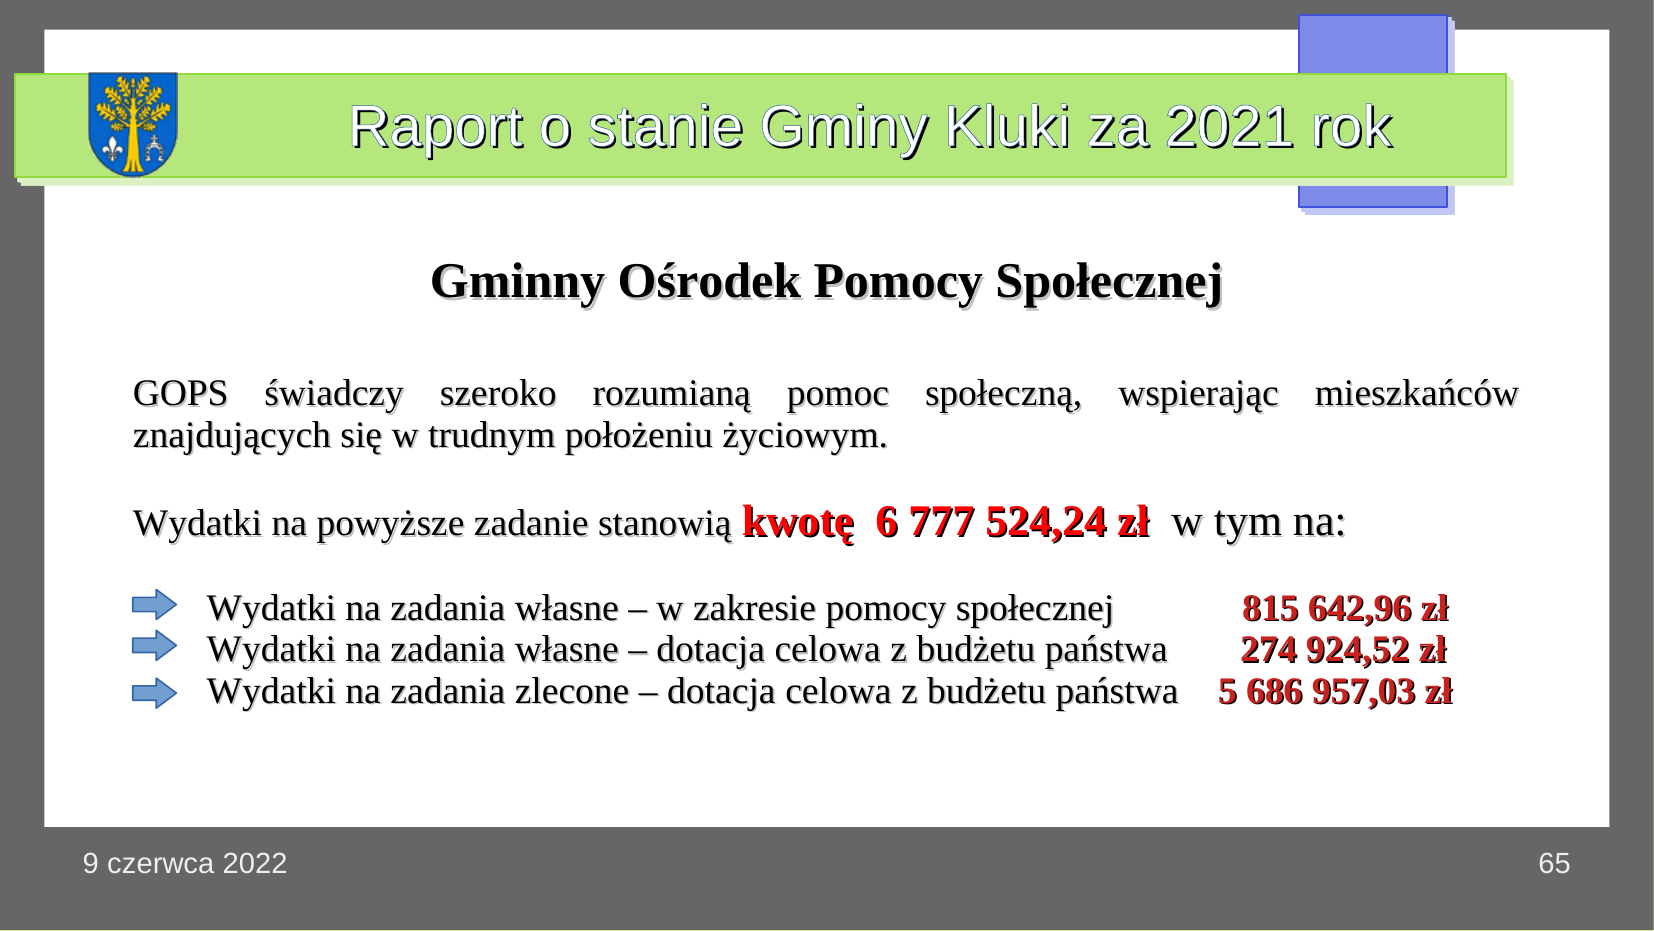

# Raport o stanie Gminy Kluki za 2021 rok
Gminny Ośrodek Pomocy Społecznej
GOPS świadczy szeroko rozumianą pomoc społeczną, wspierając mieszkańców znajdujących się w trudnym położeniu życiowym.
Wydatki na powyższe zadanie stanowią kwotę 6 777 524,24 zł w tym na:
	Wydatki na zadania własne – w zakresie pomocy społecznej 	 815 642,96 zł
	Wydatki na zadania własne – dotacja celowa z budżetu państwa 	274 924,52 zł
	Wydatki na zadania zlecone – dotacja celowa z budżetu państwa 5 686 957,03 zł
9 czerwca 2022
65